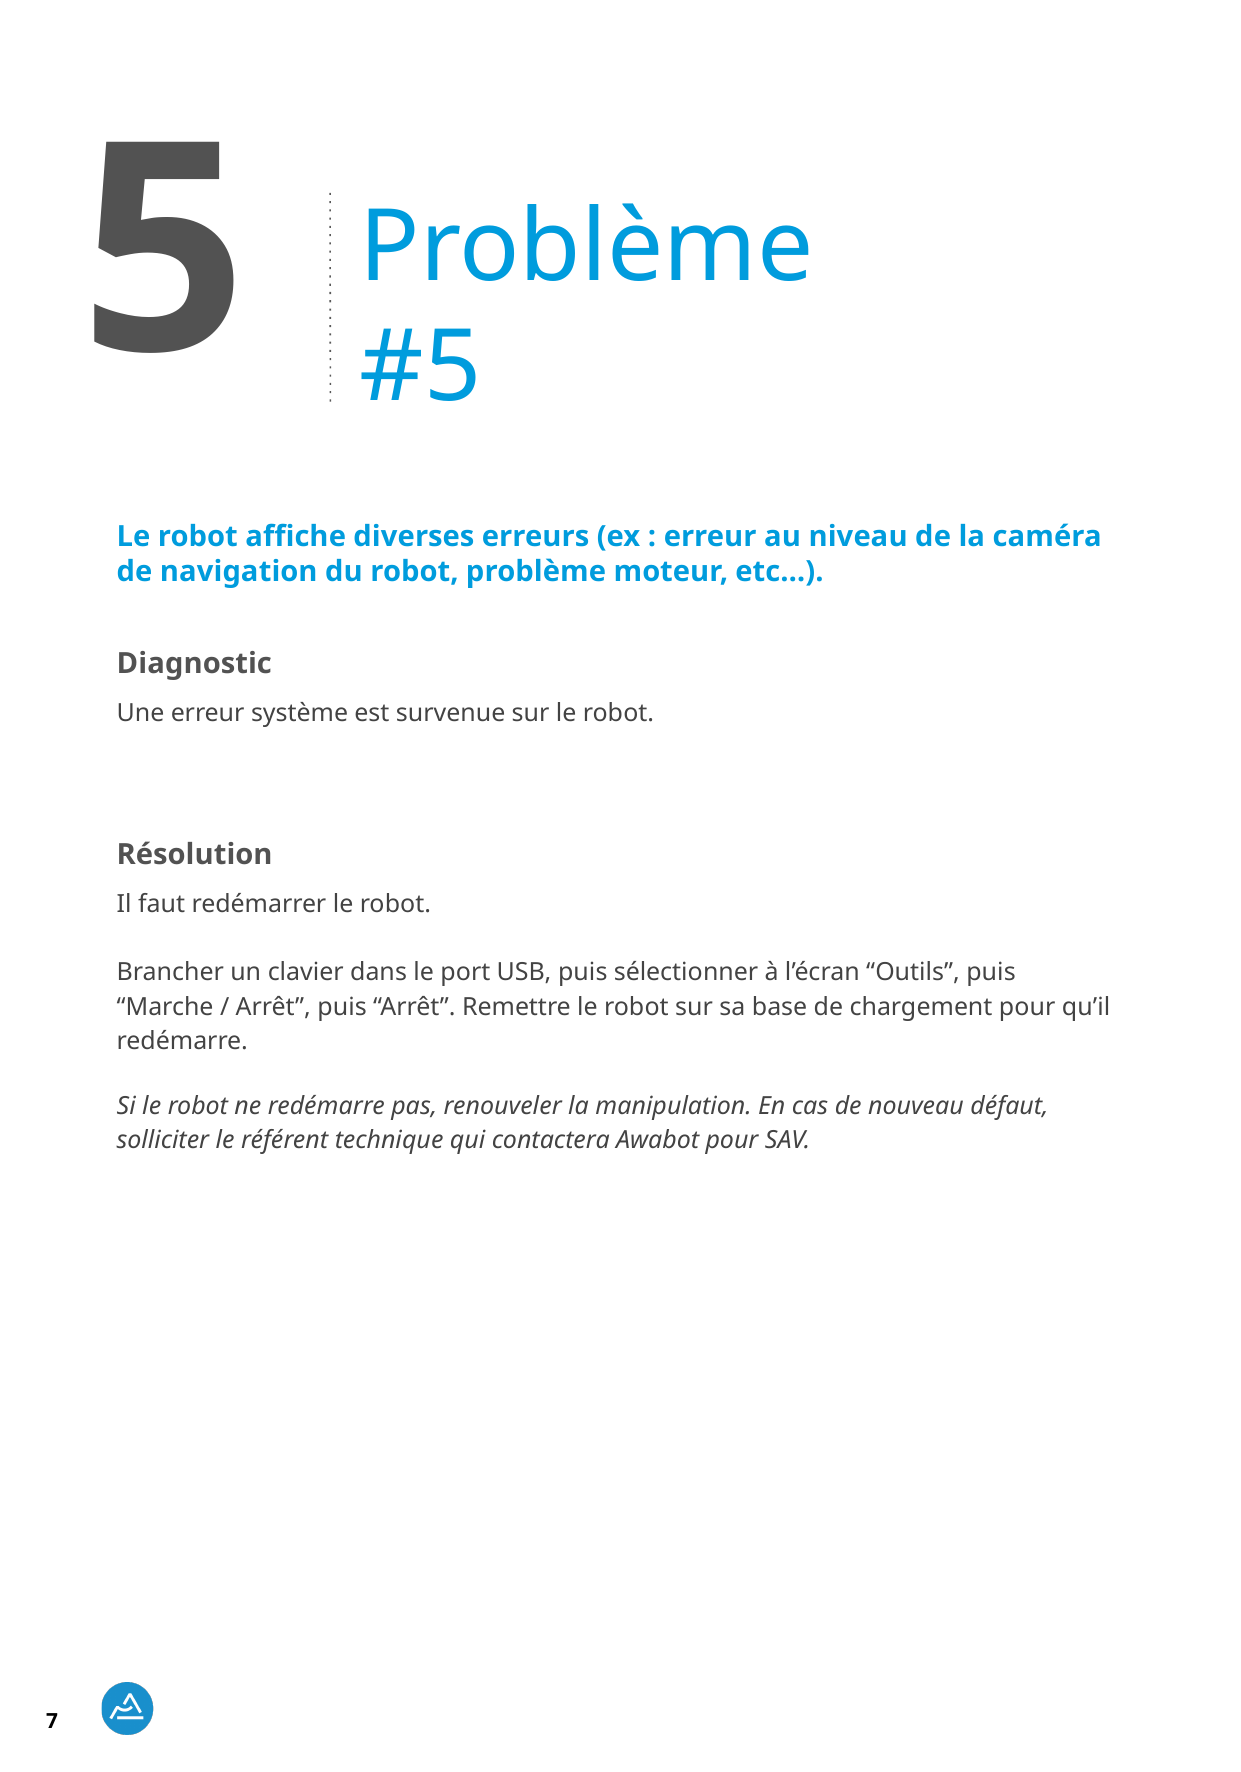

5
Problème
#5
Le robot affiche diverses erreurs (ex : erreur au niveau de la caméra
de navigation du robot, problème moteur, etc…).
Diagnostic
Une erreur système est survenue sur le robot.
Résolution
Il faut redémarrer le robot.
Brancher un clavier dans le port USB, puis sélectionner à l’écran “Outils”, puis “Marche / Arrêt”, puis “Arrêt”. Remettre le robot sur sa base de chargement pour qu’il redémarre.
Si le robot ne redémarre pas, renouveler la manipulation. En cas de nouveau défaut, solliciter le référent technique qui contactera Awabot pour SAV.
7